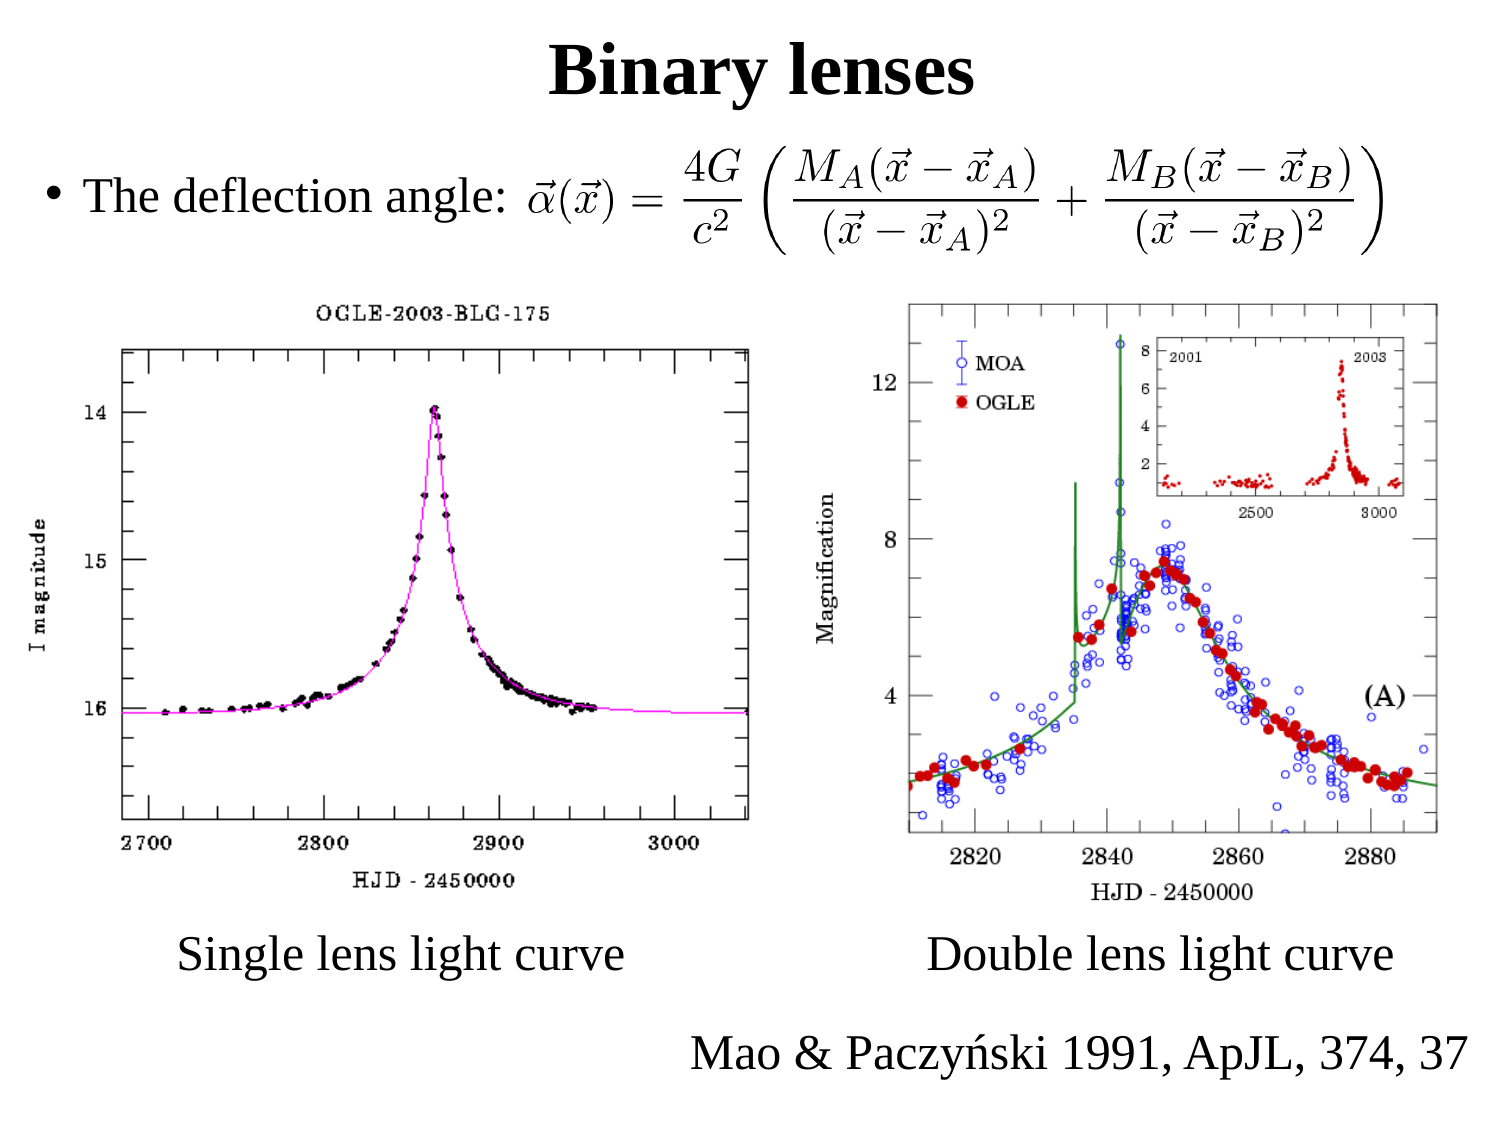

Binary lenses
# The deflection angle:
 	Single lens light curve					Double lens light curve
Mao & Paczyński 1991, ApJL, 374, 37